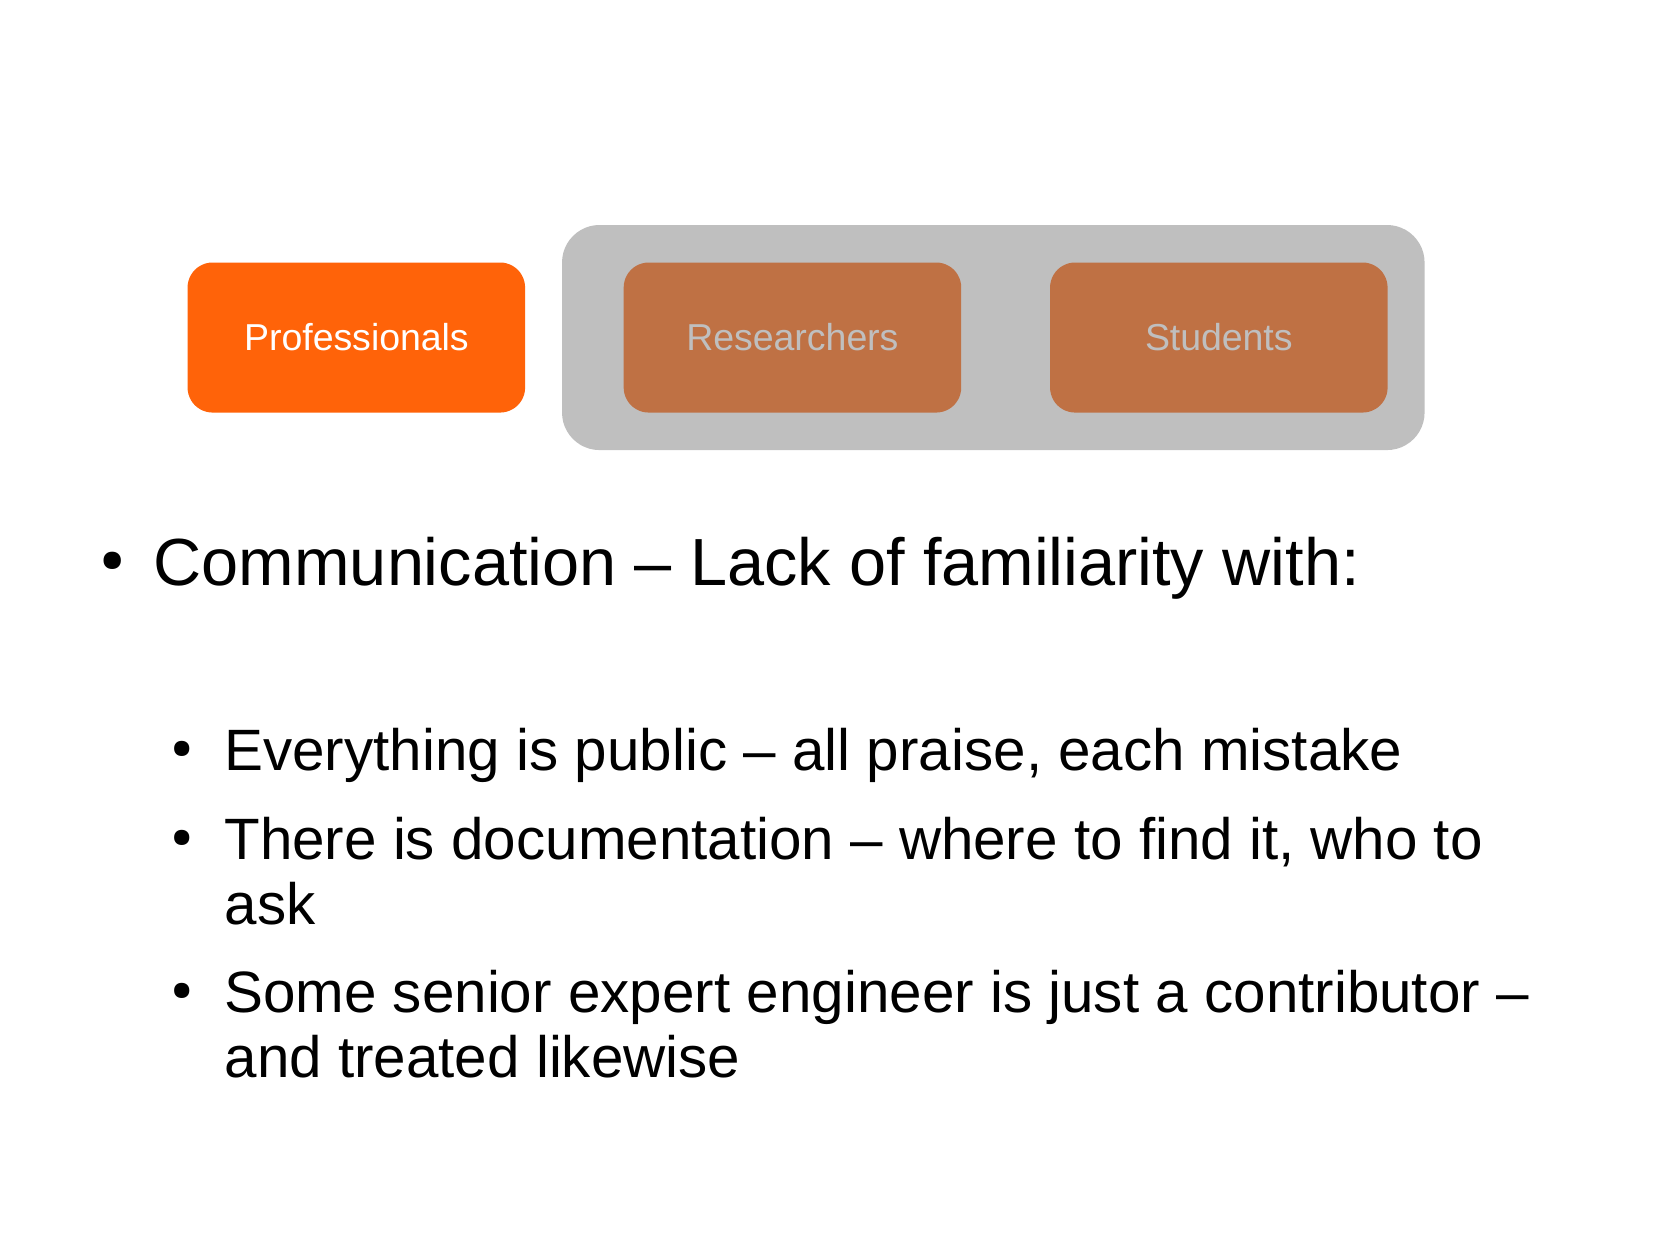

Professionals
Researchers
Students
# Communication – Lack of familiarity with:
Everything is public – all praise, each mistake
There is documentation – where to find it, who to ask
Some senior expert engineer is just a contributor – and treated likewise